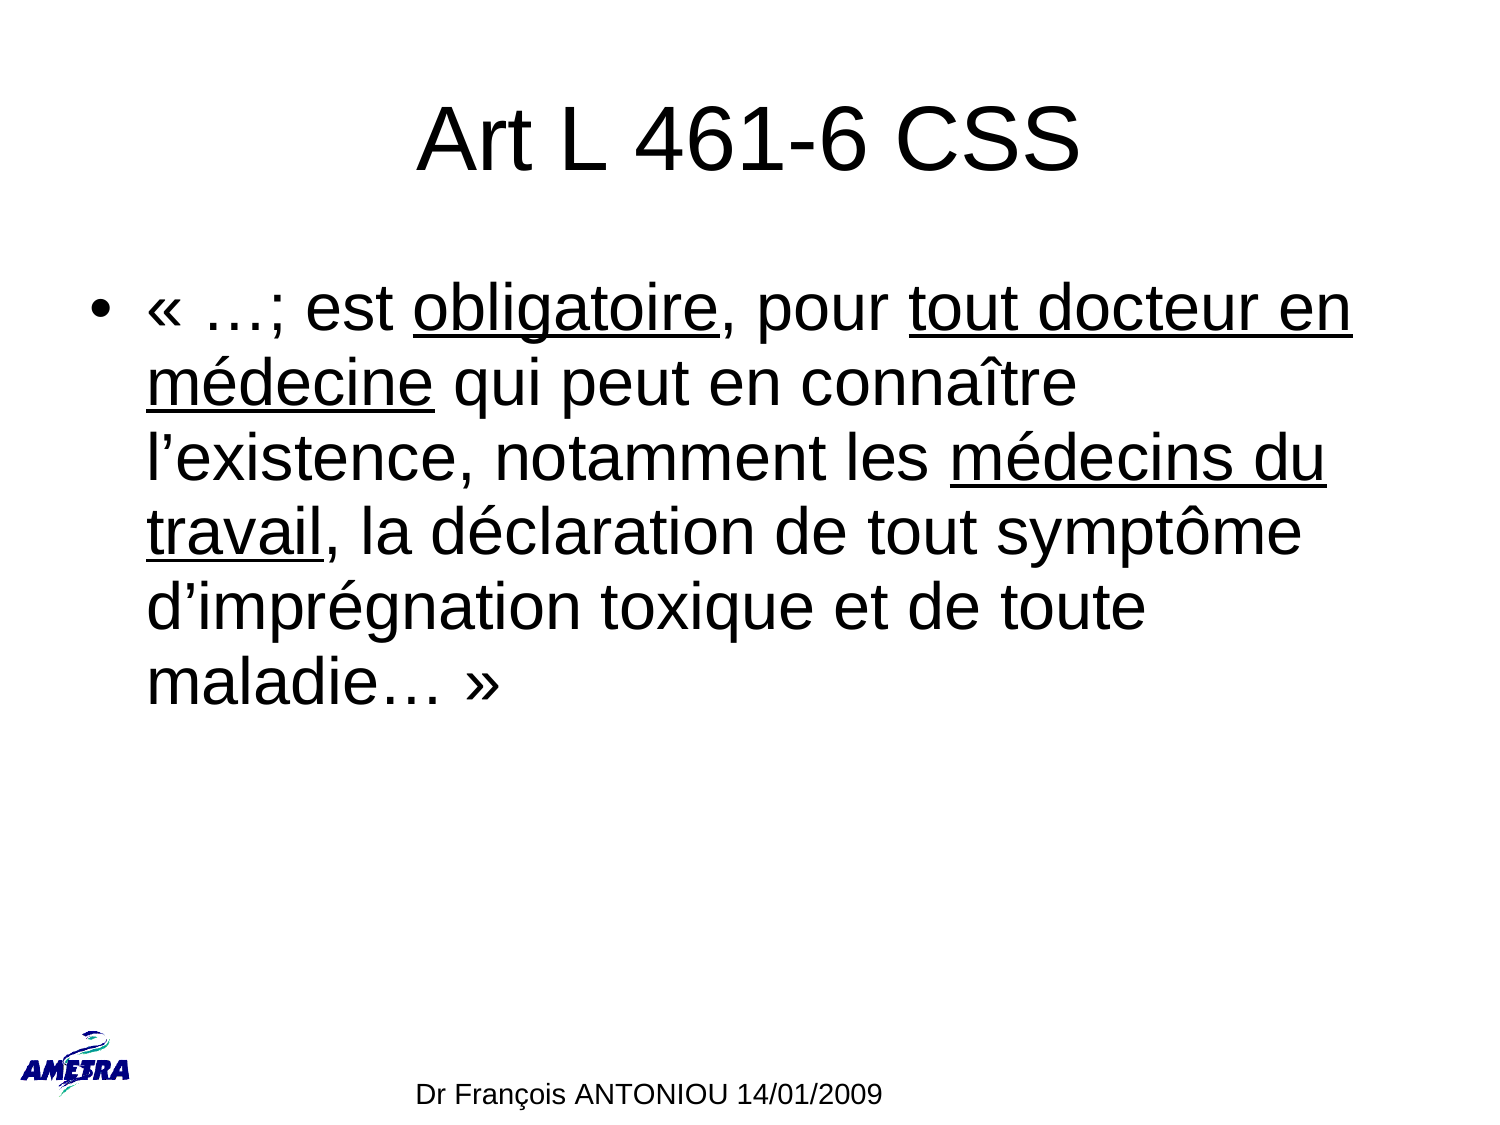

# Art L 461-6 CSS
« …; est obligatoire, pour tout docteur en médecine qui peut en connaître l’existence, notamment les médecins du travail, la déclaration de tout symptôme d’imprégnation toxique et de toute maladie… »
Dr François ANTONIOU 14/01/2009